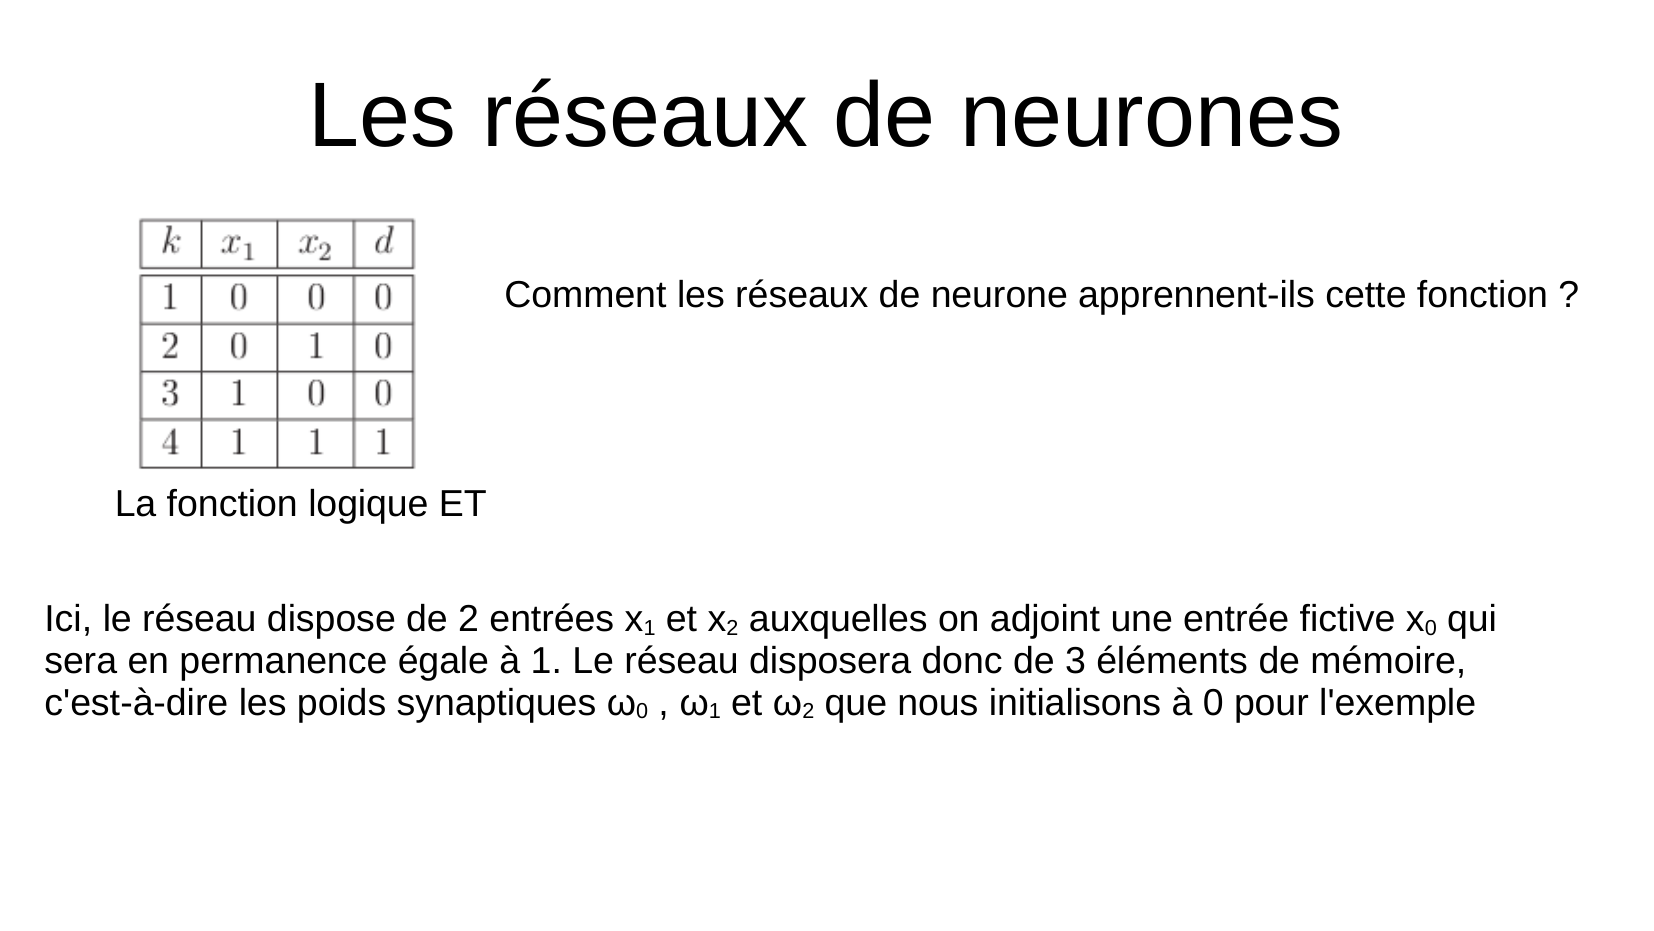

# Les réseaux de neurones
Comment les réseaux de neurone apprennent-ils cette fonction ?
La fonction logique ET
Ici, le réseau dispose de 2 entrées x1 et x2 auxquelles on adjoint une entrée fictive x0 qui sera en permanence égale à 1. Le réseau disposera donc de 3 éléments de mémoire, c'est-à-dire les poids synaptiques ω0 , ω1 et ω2 que nous initialisons à 0 pour l'exemple